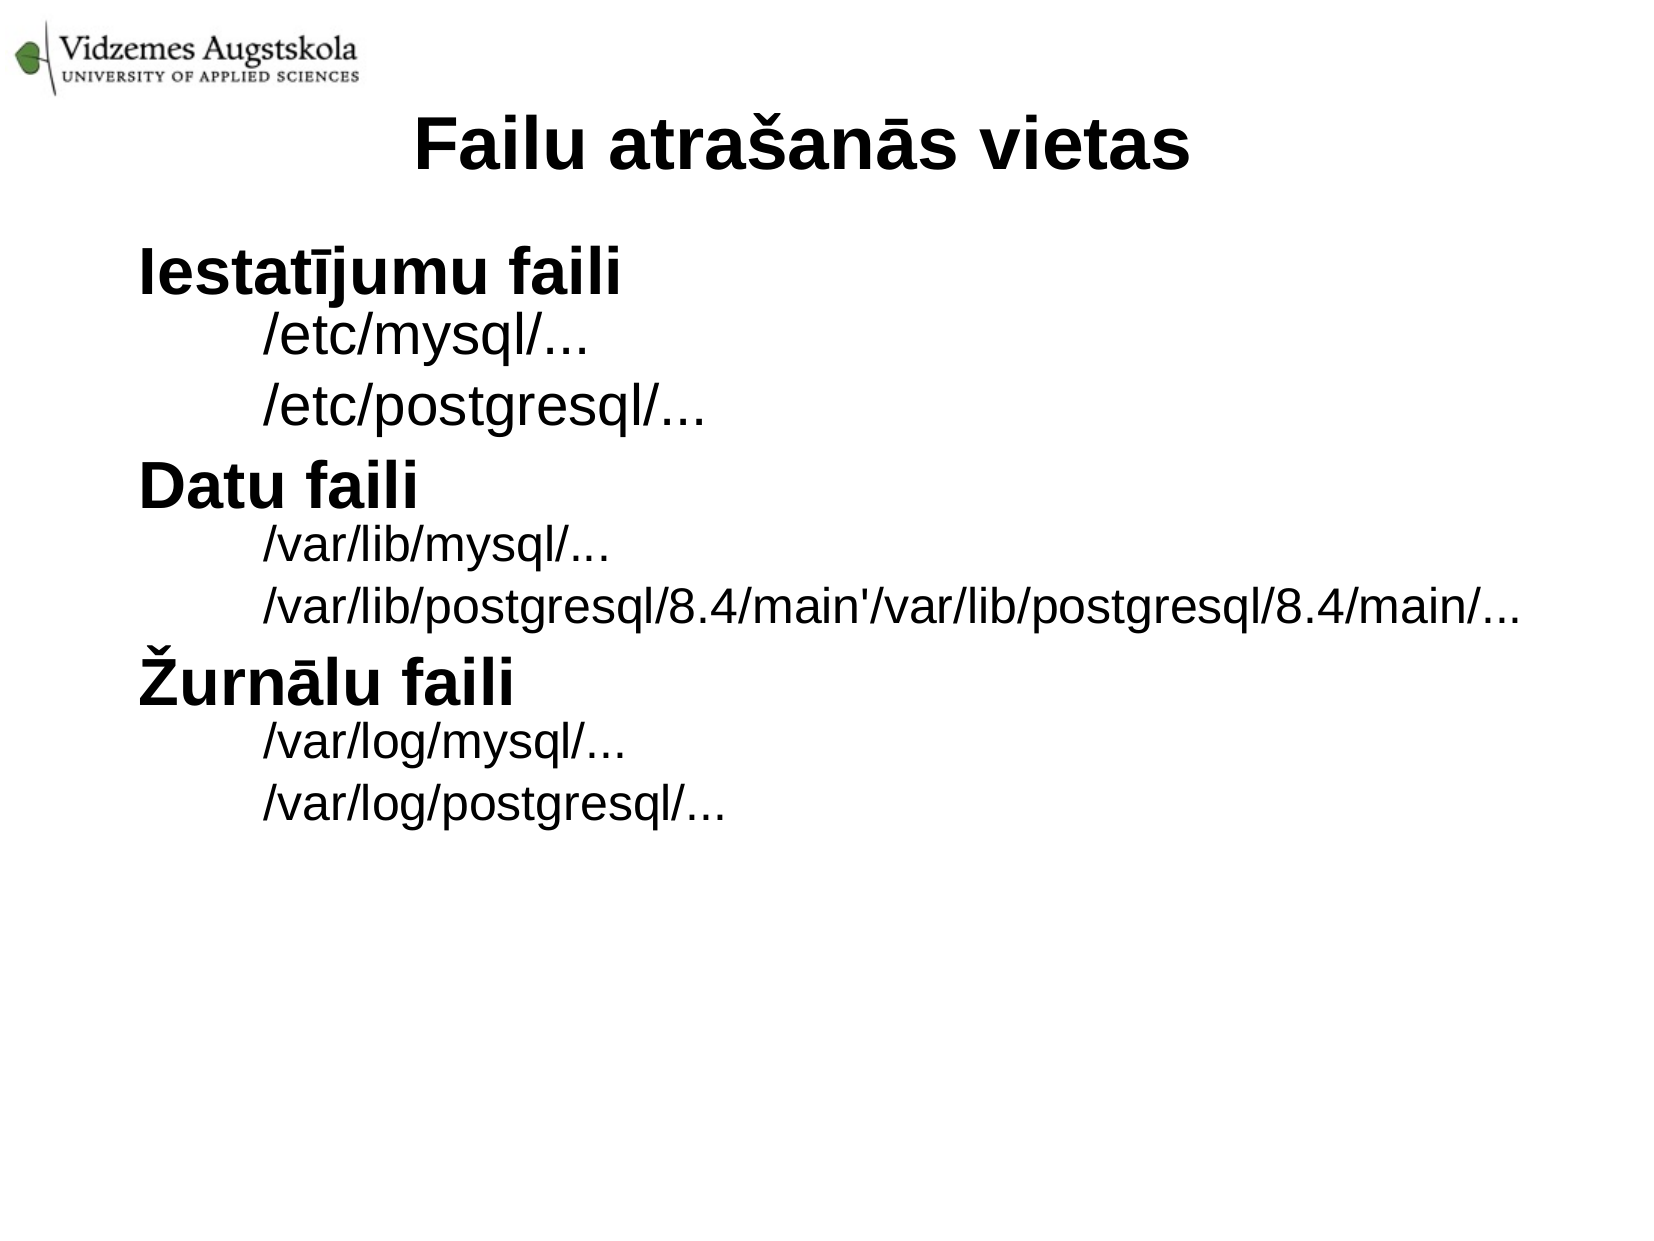

# Failu atrašanās vietas
Iestatījumu faili
/etc/mysql/...
/etc/postgresql/...
Datu faili
/var/lib/mysql/...
/var/lib/postgresql/8.4/main'/var/lib/postgresql/8.4/main/...
Žurnālu faili
/var/log/mysql/...
/var/log/postgresql/...